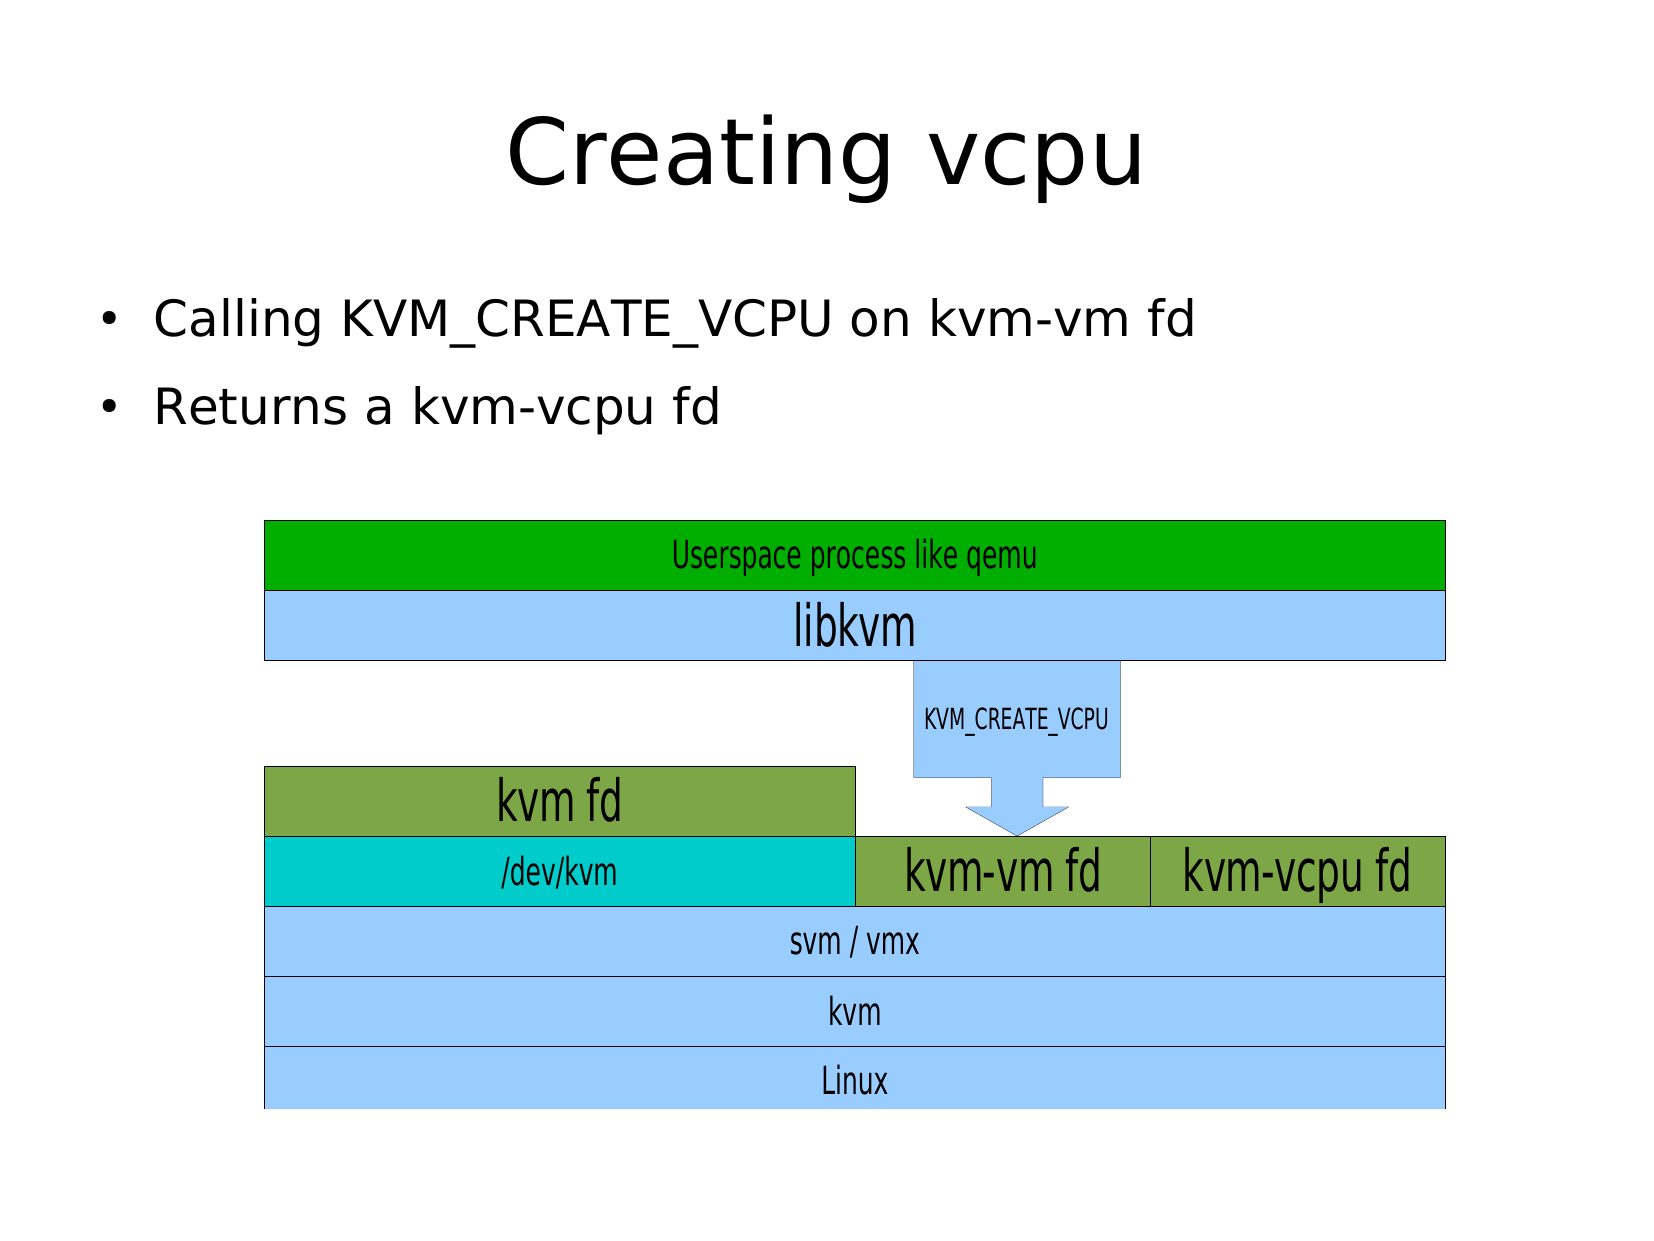

# Creating vcpu
Calling KVM_CREATE_VCPU on kvm-vm fd
Returns a kvm-vcpu fd